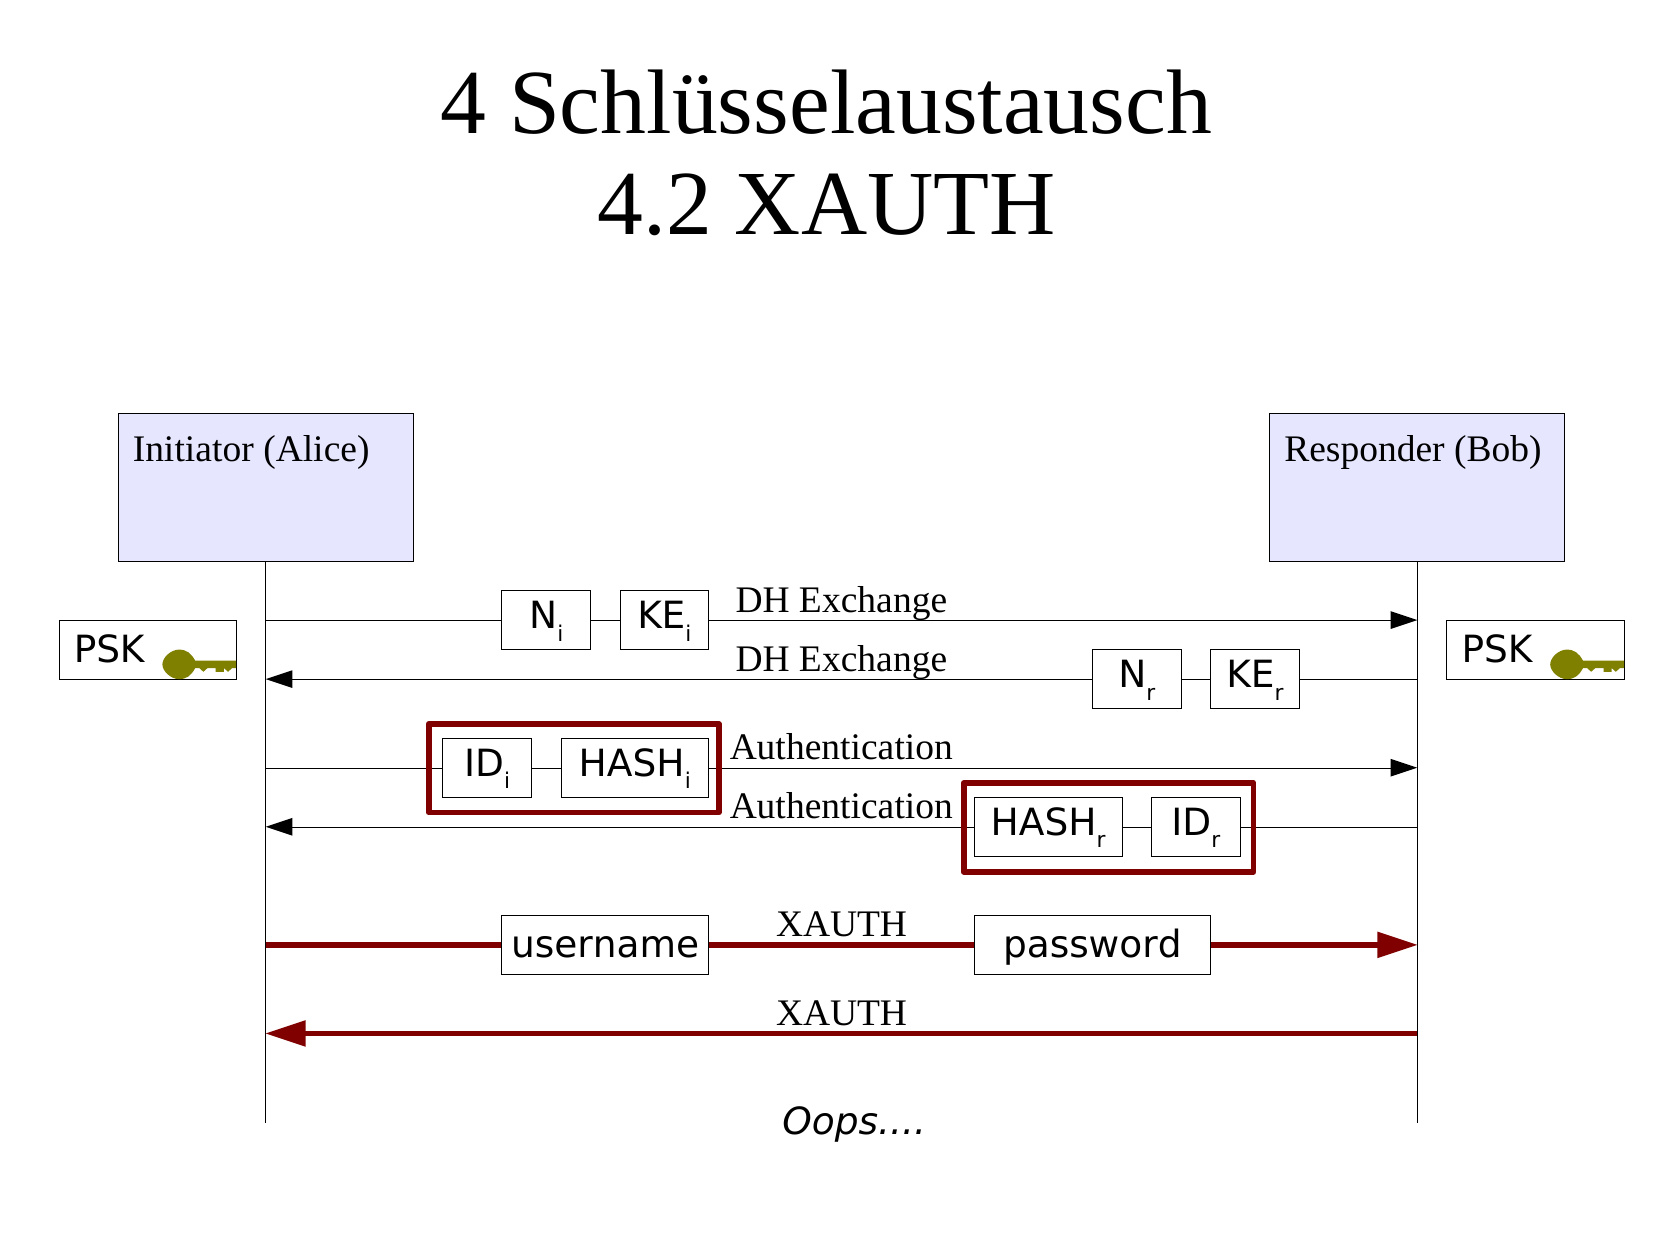

# 4 Schlüsselaustausch 4.2 XAUTH
Initiator (Alice)
Responder (Bob)
Ni
KEi
PSK
DH Exchange
PSK
Nr
KEr
DH Exchange
IDi
HASHi
Authentication
Authentication
HASHr
IDr
username
password
XAUTH
XAUTH
Oops....